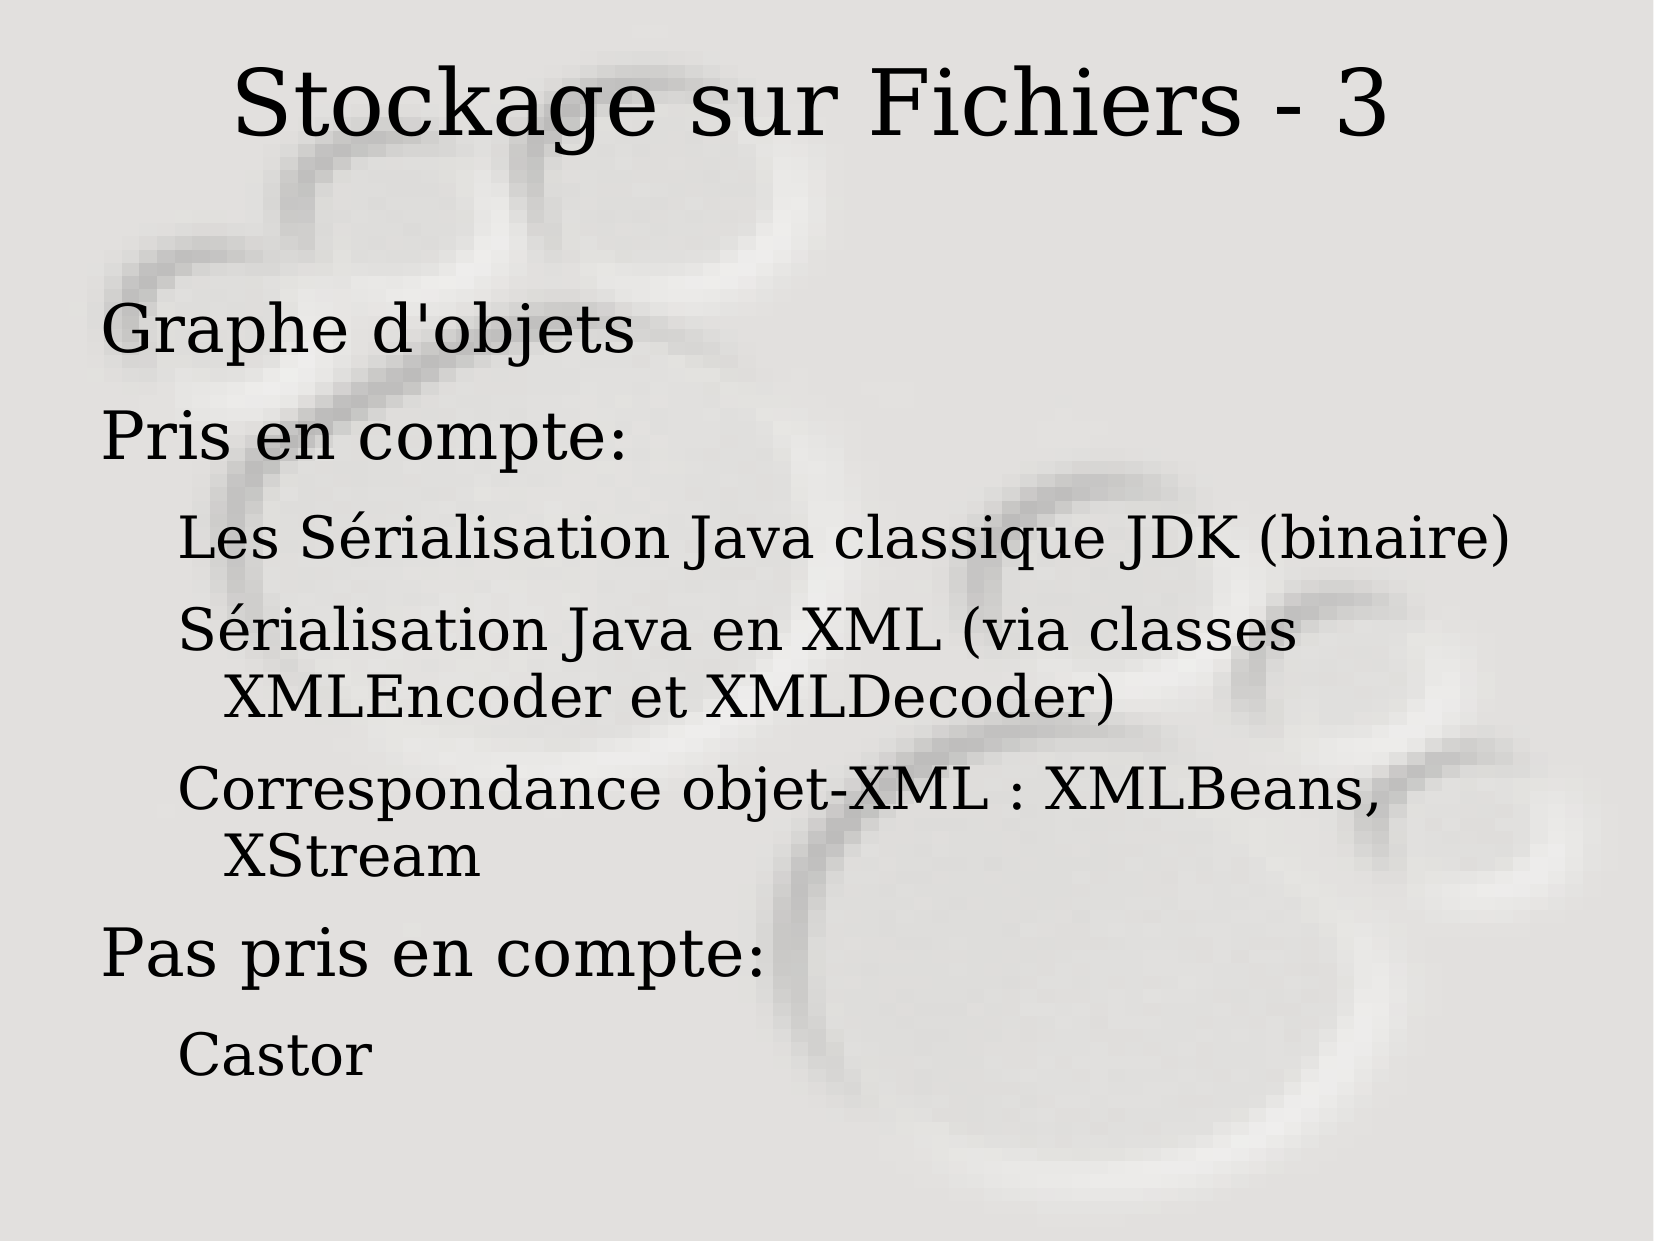

# Stockage sur Fichiers - 3
Graphe d'objets
Pris en compte:
Les Sérialisation Java classique JDK (binaire)
Sérialisation Java en XML (via classes XMLEncoder et XMLDecoder)
Correspondance objet-XML : XMLBeans, XStream
Pas pris en compte:
Castor